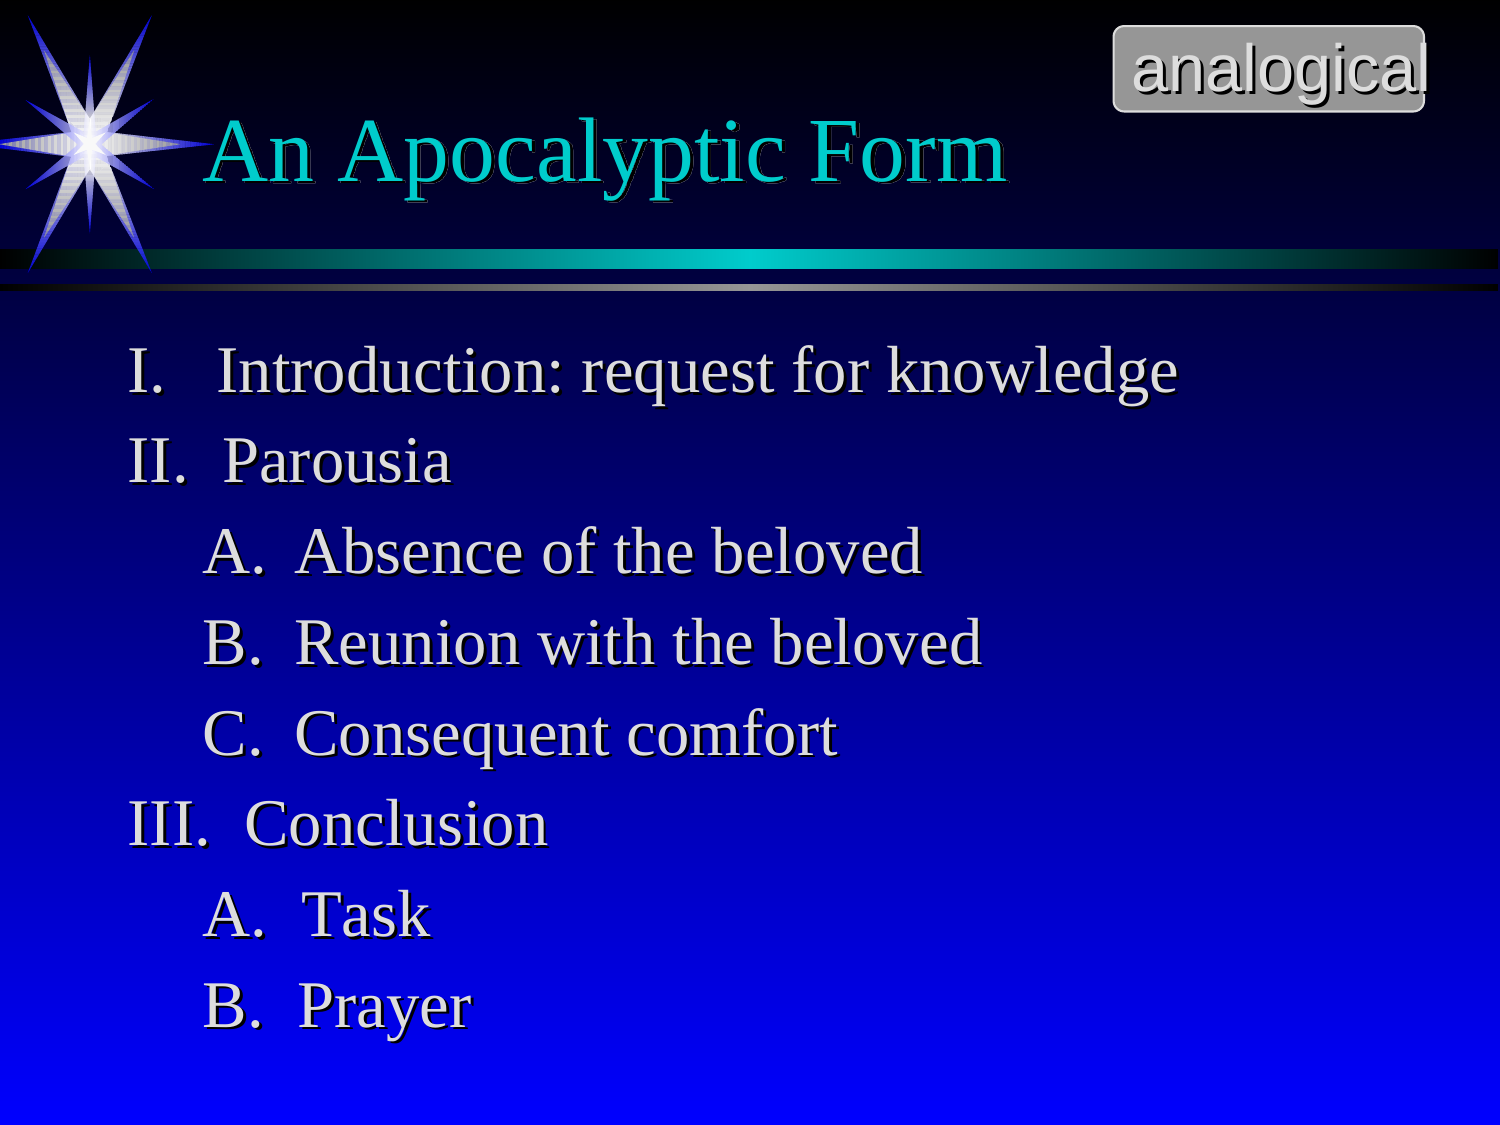

analogical
# An Apocalyptic Form
I. Introduction: request for knowledge
II. Parousia
A.	 Absence of the beloved
B.	 Reunion with the beloved
C.	 Consequent comfort
III. Conclusion
A. Task
B. Prayer